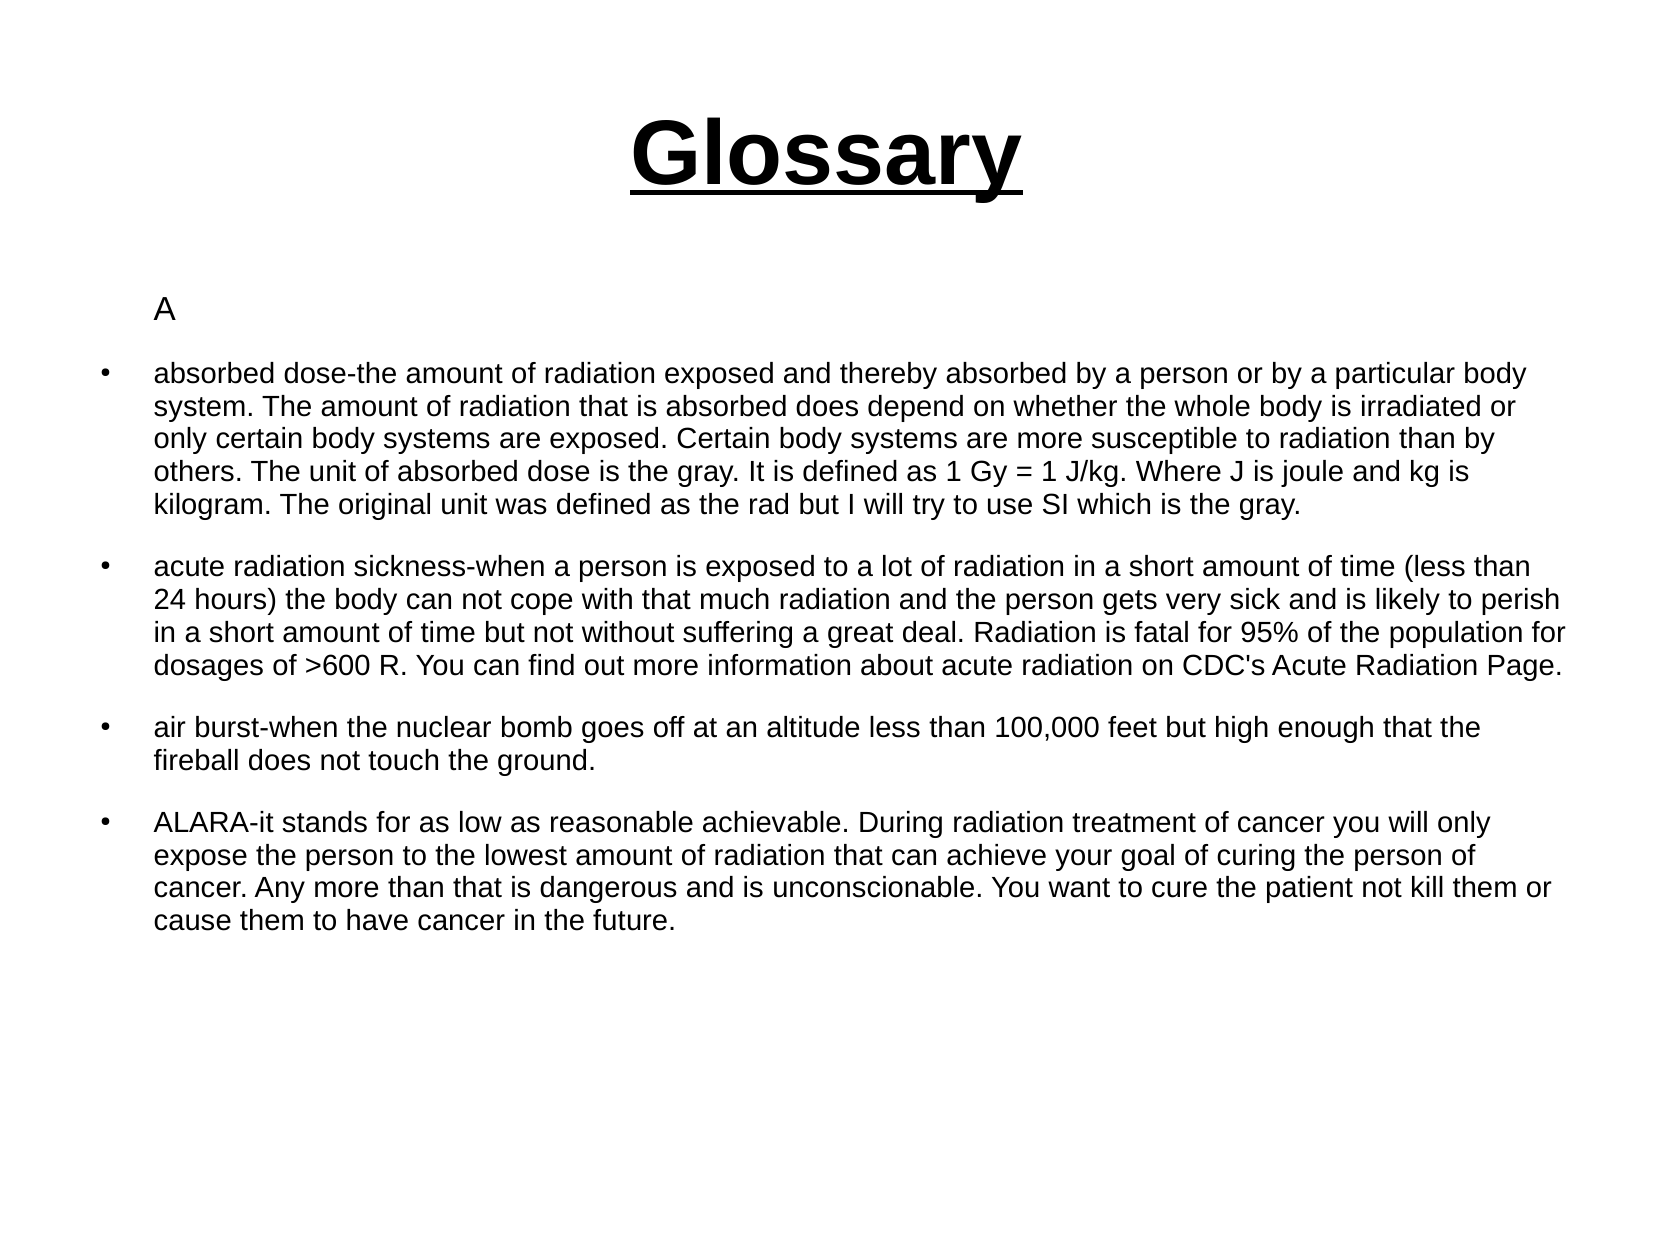

# Glossary
A
absorbed dose-the amount of radiation exposed and thereby absorbed by a person or by a particular body system. The amount of radiation that is absorbed does depend on whether the whole body is irradiated or only certain body systems are exposed. Certain body systems are more susceptible to radiation than by others. The unit of absorbed dose is the gray. It is defined as 1 Gy = 1 J/kg. Where J is joule and kg is kilogram. The original unit was defined as the rad but I will try to use SI which is the gray.
acute radiation sickness-when a person is exposed to a lot of radiation in a short amount of time (less than 24 hours) the body can not cope with that much radiation and the person gets very sick and is likely to perish in a short amount of time but not without suffering a great deal. Radiation is fatal for 95% of the population for dosages of >600 R. You can find out more information about acute radiation on CDC's Acute Radiation Page.
air burst-when the nuclear bomb goes off at an altitude less than 100,000 feet but high enough that the fireball does not touch the ground.
ALARA-it stands for as low as reasonable achievable. During radiation treatment of cancer you will only expose the person to the lowest amount of radiation that can achieve your goal of curing the person of cancer. Any more than that is dangerous and is unconscionable. You want to cure the patient not kill them or cause them to have cancer in the future.